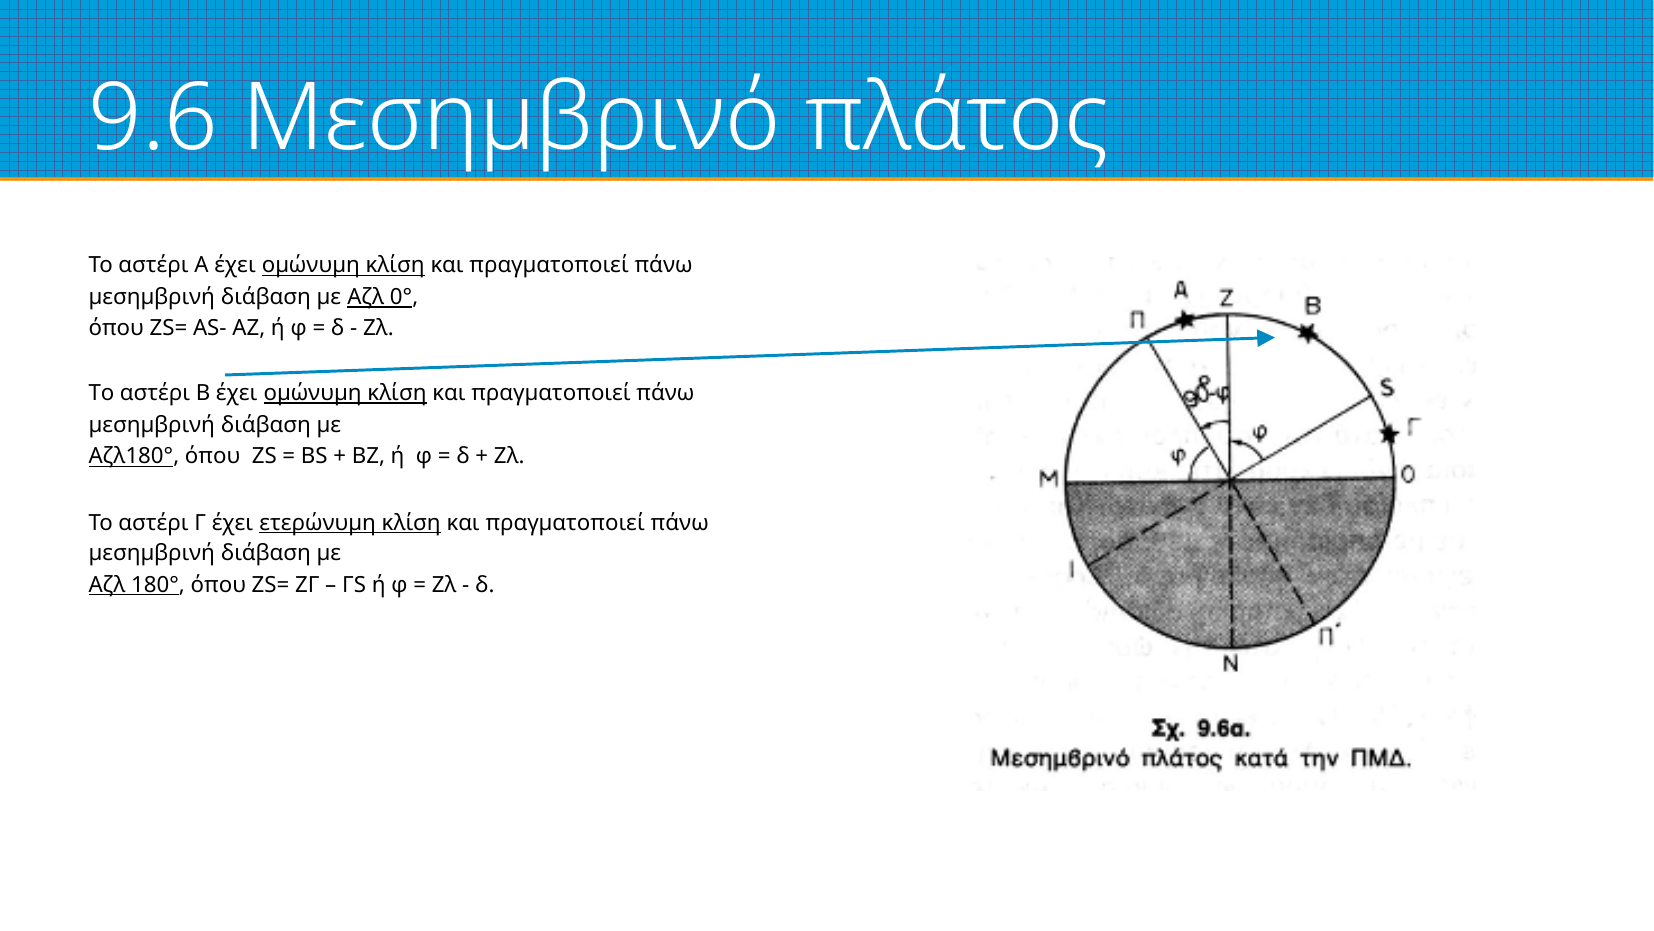

# 9.6 Μεσημβρινό πλάτος
Το αστέρι Α έχει ομώνυμη κλίση και πραγματοποιεί πάνω
μεσημβρινή διάβαση με Αζλ 0°,
όπου ΖS= ΑS- ΑΖ, ή φ = δ - Ζλ.
Tο αστέρι Β έχει ομώνυμη κλίση και πραγματοποιεί πάνω
μεσημβρινή διάβαση με
Αζλ180°, όπου ΖS = ΒS + ΒΖ, ή φ = δ + Ζλ.
Το αστέρι Γ έχει ετερώνυμη κλίση και πραγματοποιεί πάνω μεσημβρινή διάβαση με
Αζλ 180°, όπου ΖS= ΖΓ – ΓS ή φ = Ζλ - δ.